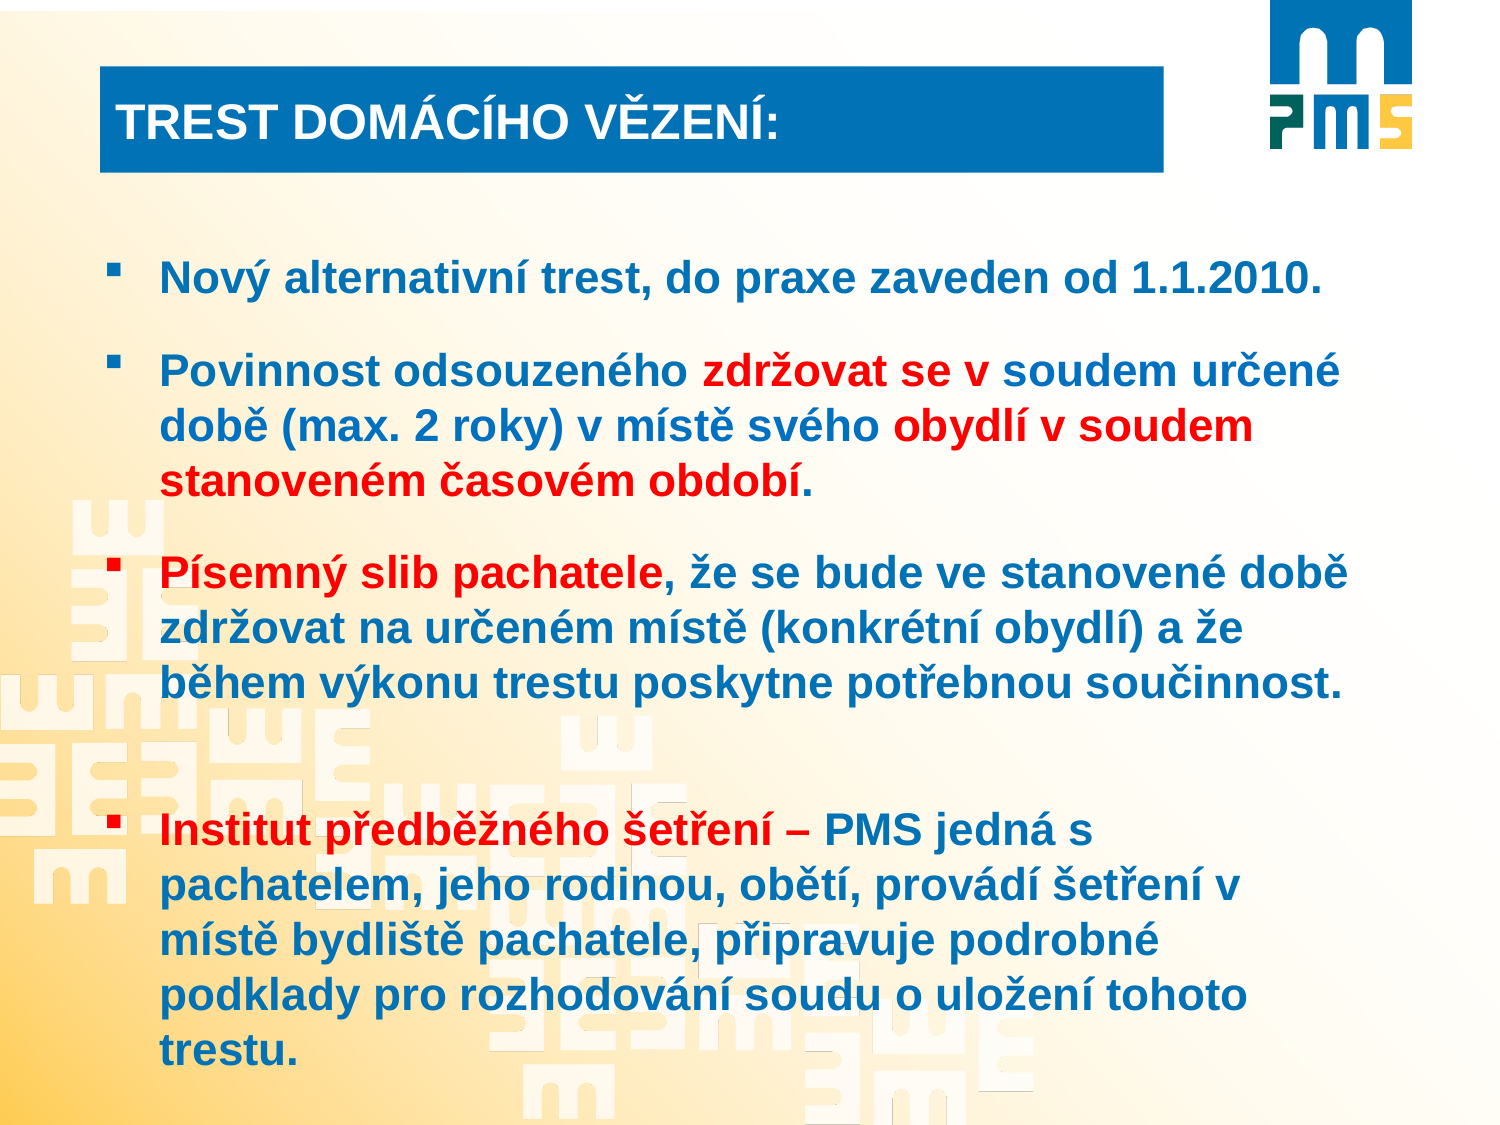

# TREST DOMÁCÍHO VĚZENÍ:
Nový alternativní trest, do praxe zaveden od 1.1.2010.
Povinnost odsouzeného zdržovat se v soudem určené době (max. 2 roky) v místě svého obydlí v soudem stanoveném časovém období.
Písemný slib pachatele, že se bude ve stanovené době zdržovat na určeném místě (konkrétní obydlí) a že během výkonu trestu poskytne potřebnou součinnost.
Institut předběžného šetření – PMS jedná s pachatelem, jeho rodinou, obětí, provádí šetření v místě bydliště pachatele, připravuje podrobné podklady pro rozhodování soudu o uložení tohoto trestu.